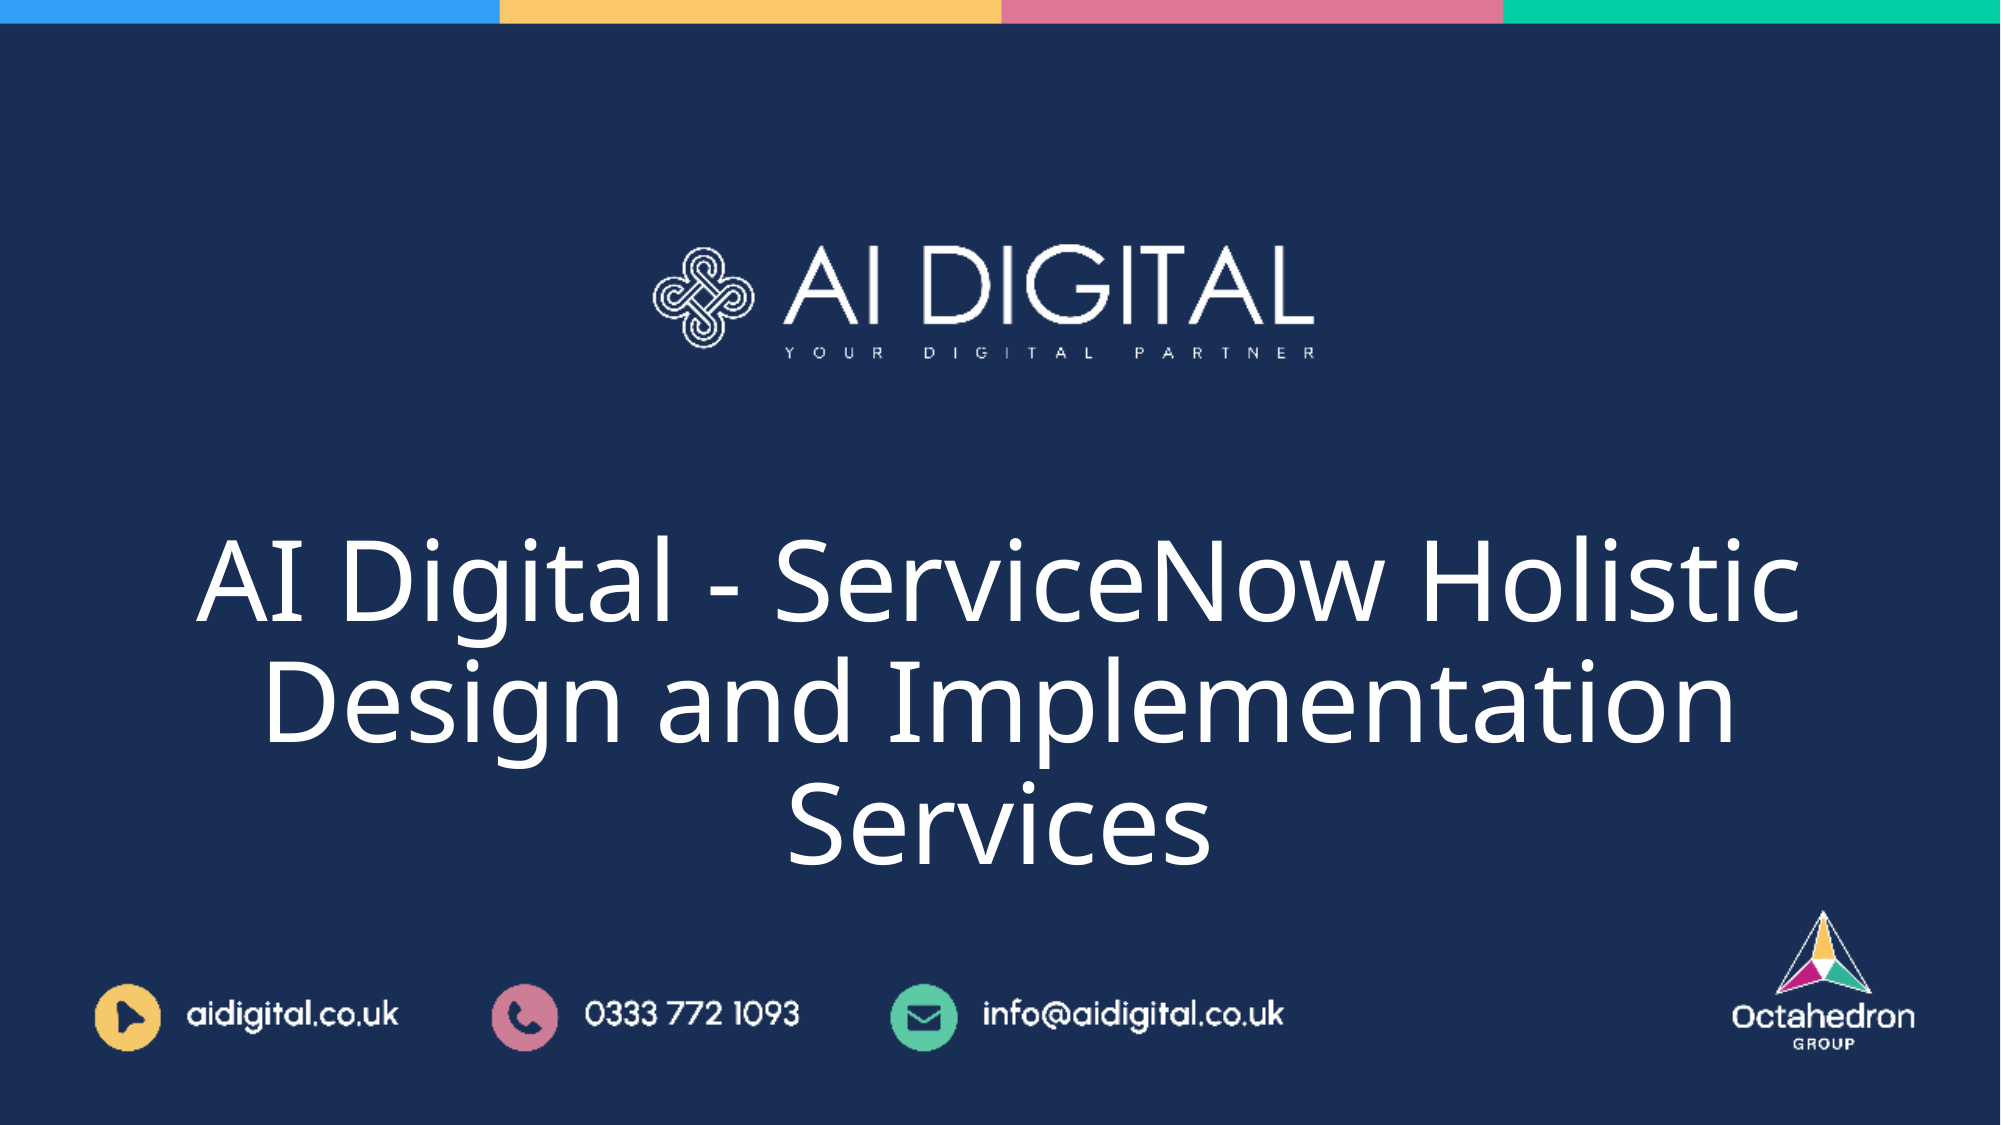

# AI Digital - ServiceNow Holistic Design and Implementation Services